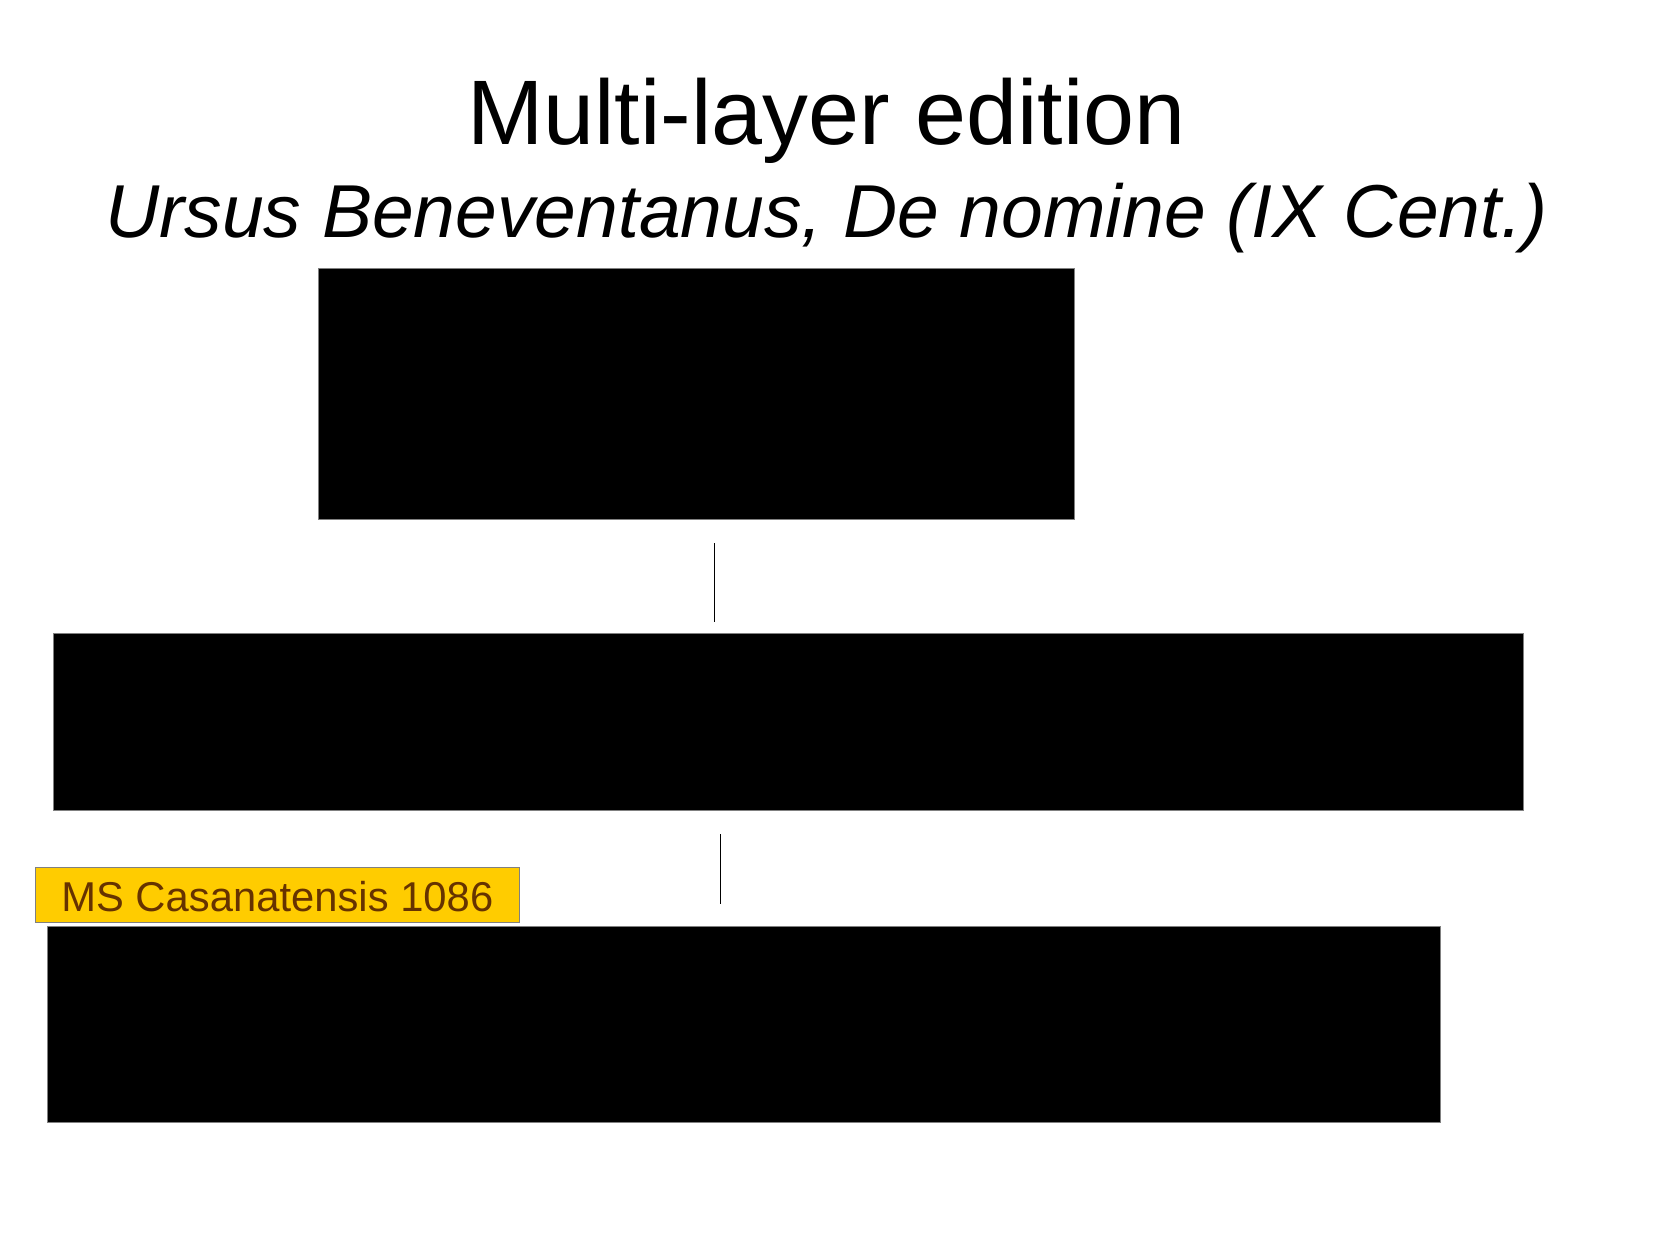

Multi-layer edition
Ursus Beneventanus, De nomine (IX Cent.)
MS Casanatensis 1086